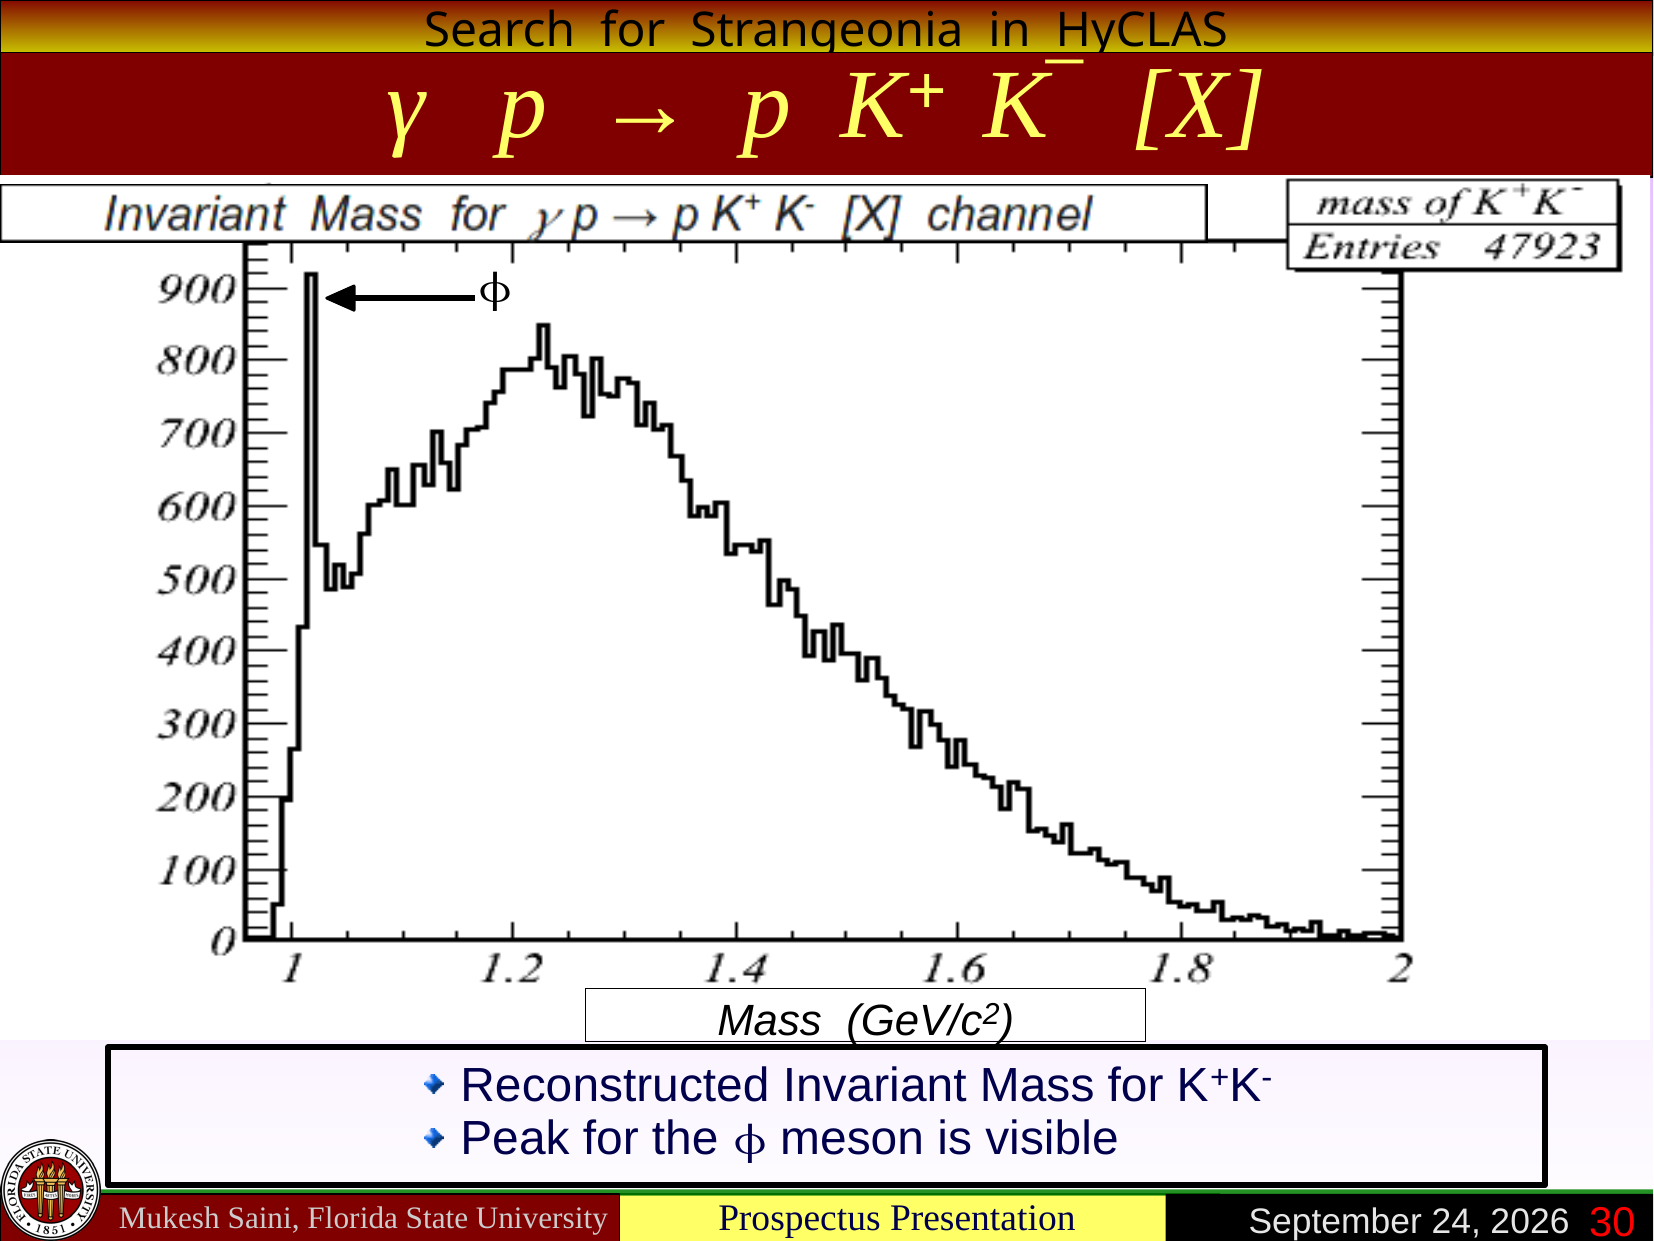

γ p → p K+ K‾ [X]

Mass (GeV/c2)
Reconstructed Invariant Mass for K+K-
Peak for the  meson is visible